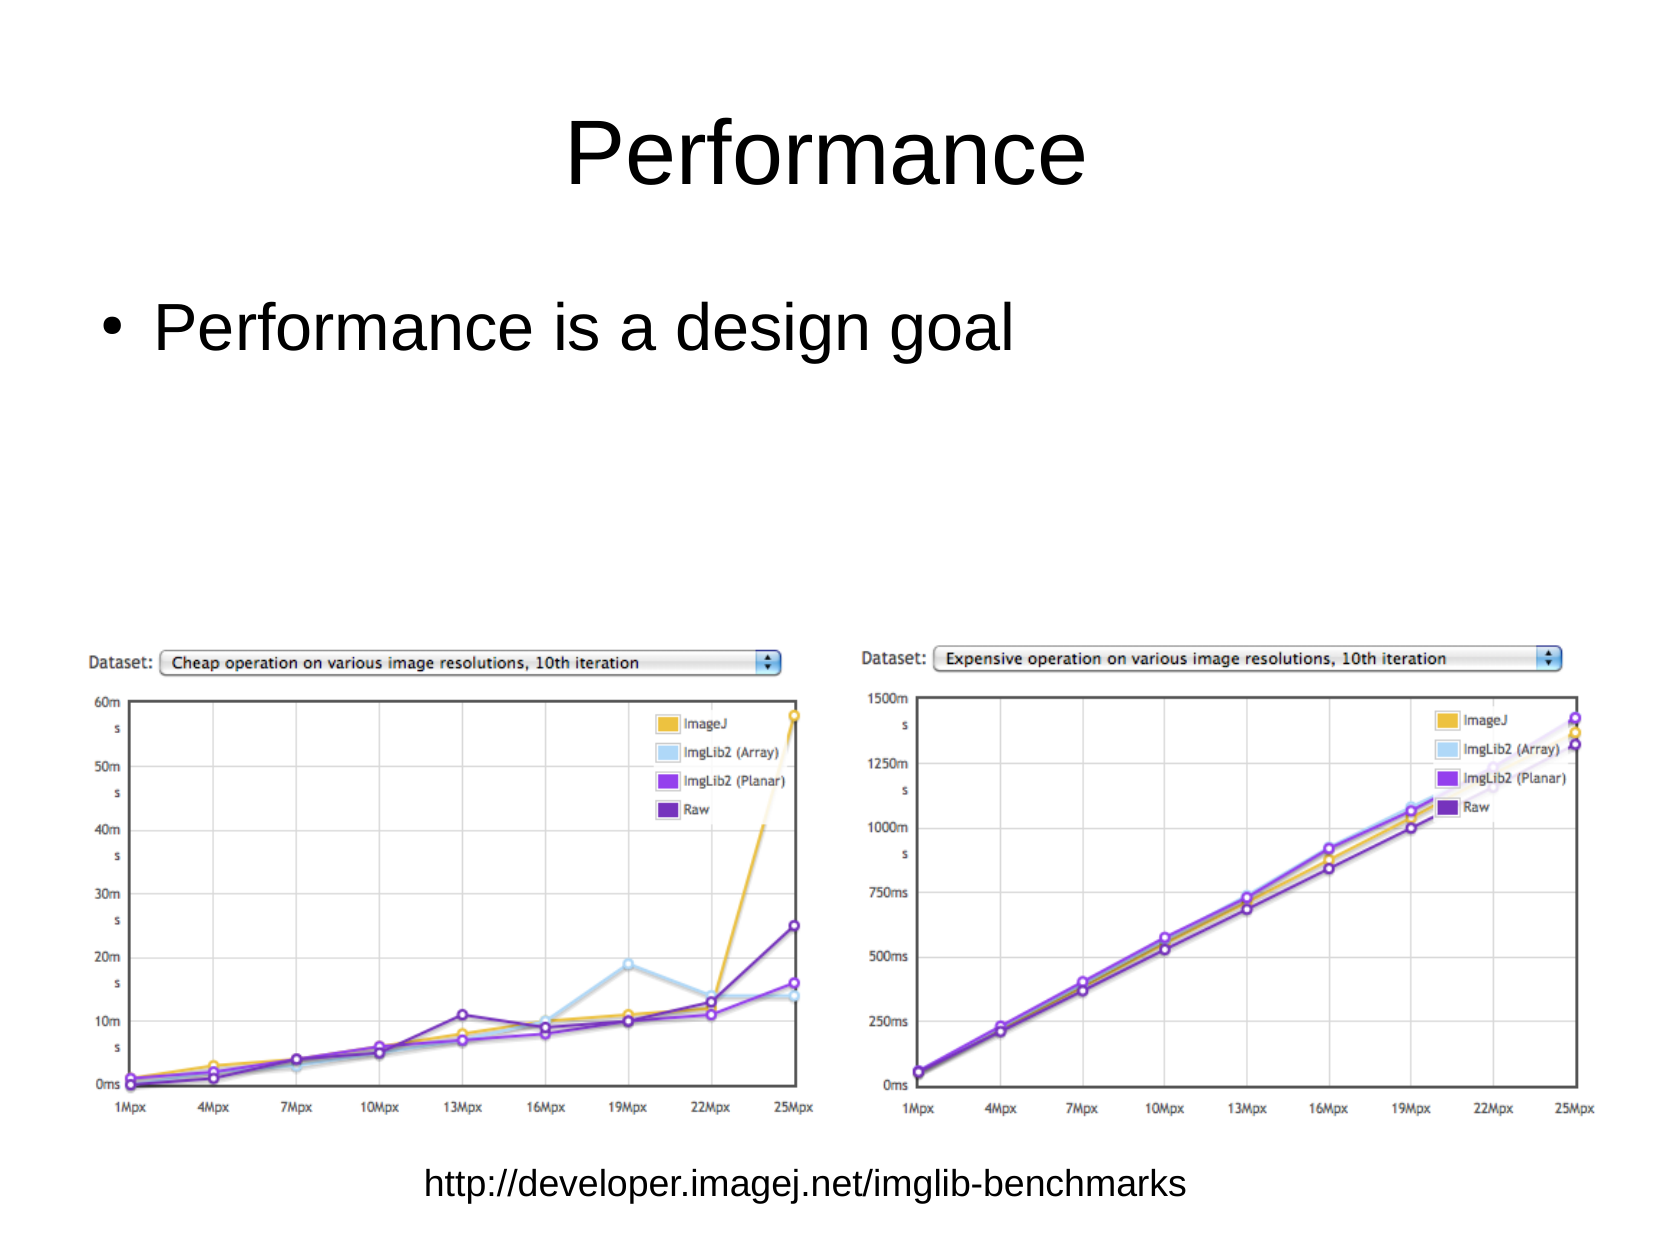

# Performance
Performance is a design goal
http://developer.imagej.net/imglib-benchmarks